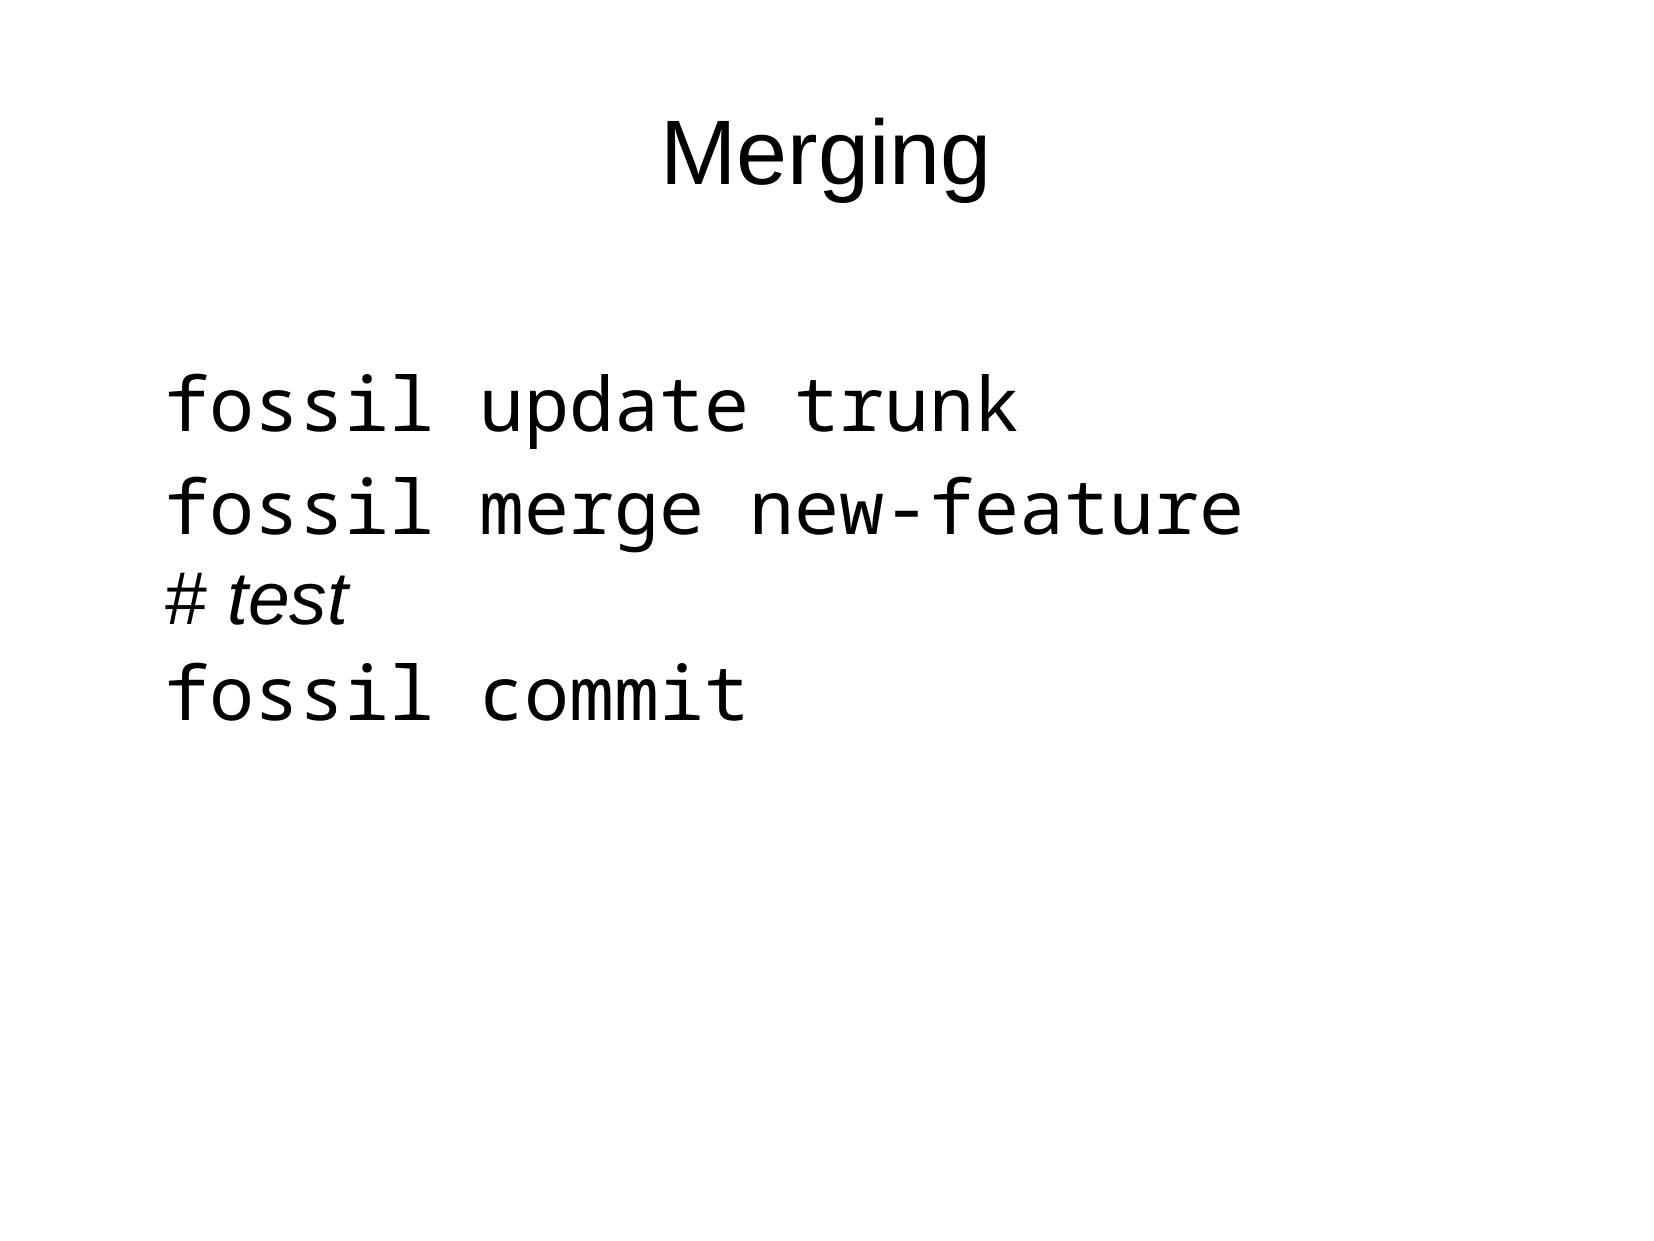

# Merging
fossil update trunk
fossil merge new-feature
# test
fossil commit